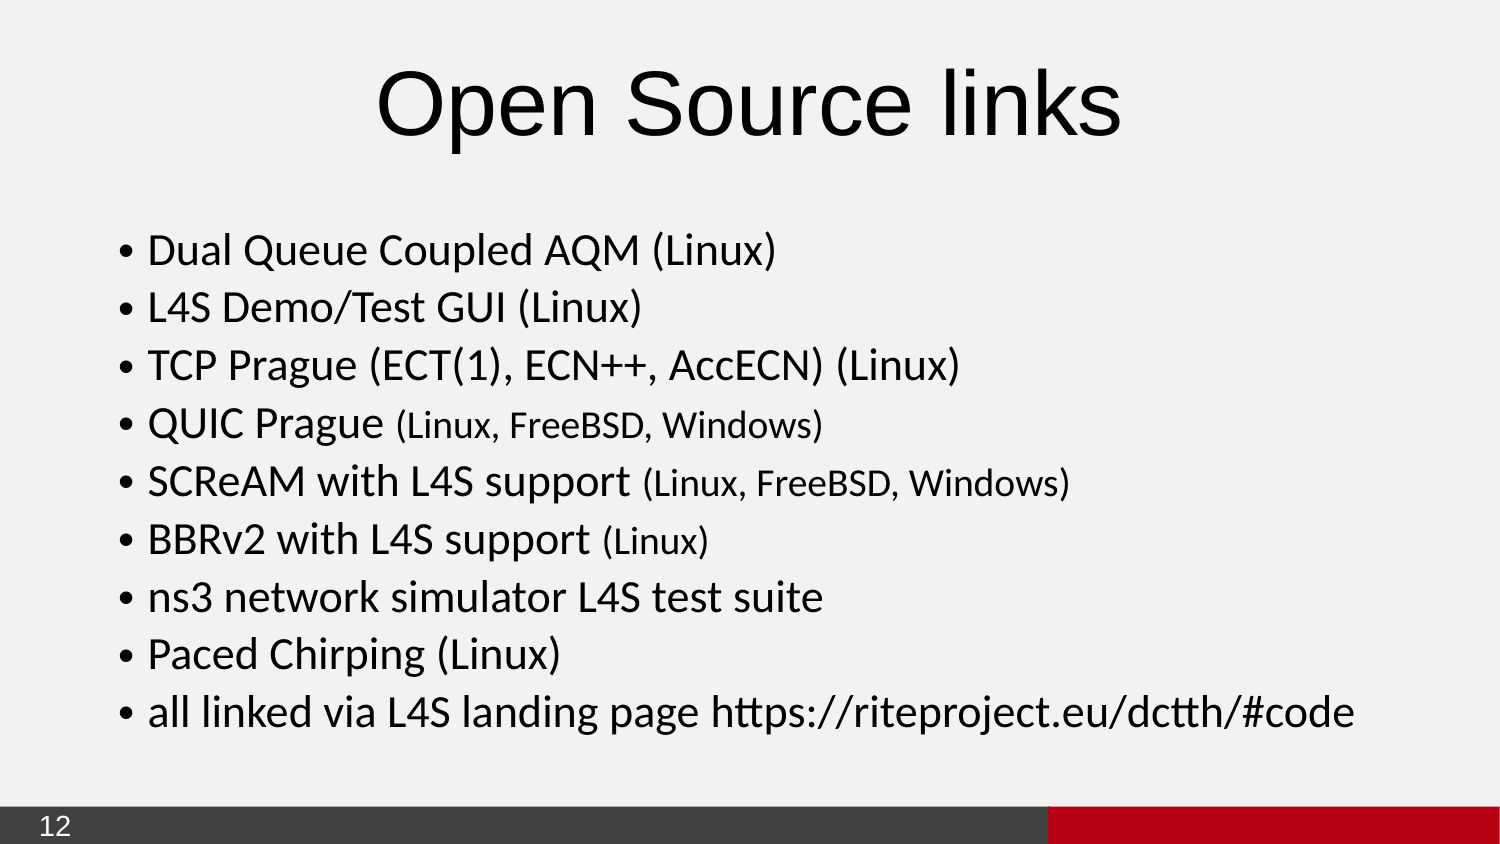

# Open Source links
Dual Queue Coupled AQM (Linux)
L4S Demo/Test GUI (Linux)
TCP Prague (ECT(1), ECN++, AccECN) (Linux)
QUIC Prague (Linux, FreeBSD, Windows)
SCReAM with L4S support (Linux, FreeBSD, Windows)
BBRv2 with L4S support (Linux)
ns3 network simulator L4S test suite
Paced Chirping (Linux)
all linked via L4S landing page https://riteproject.eu/dctth/#code
12